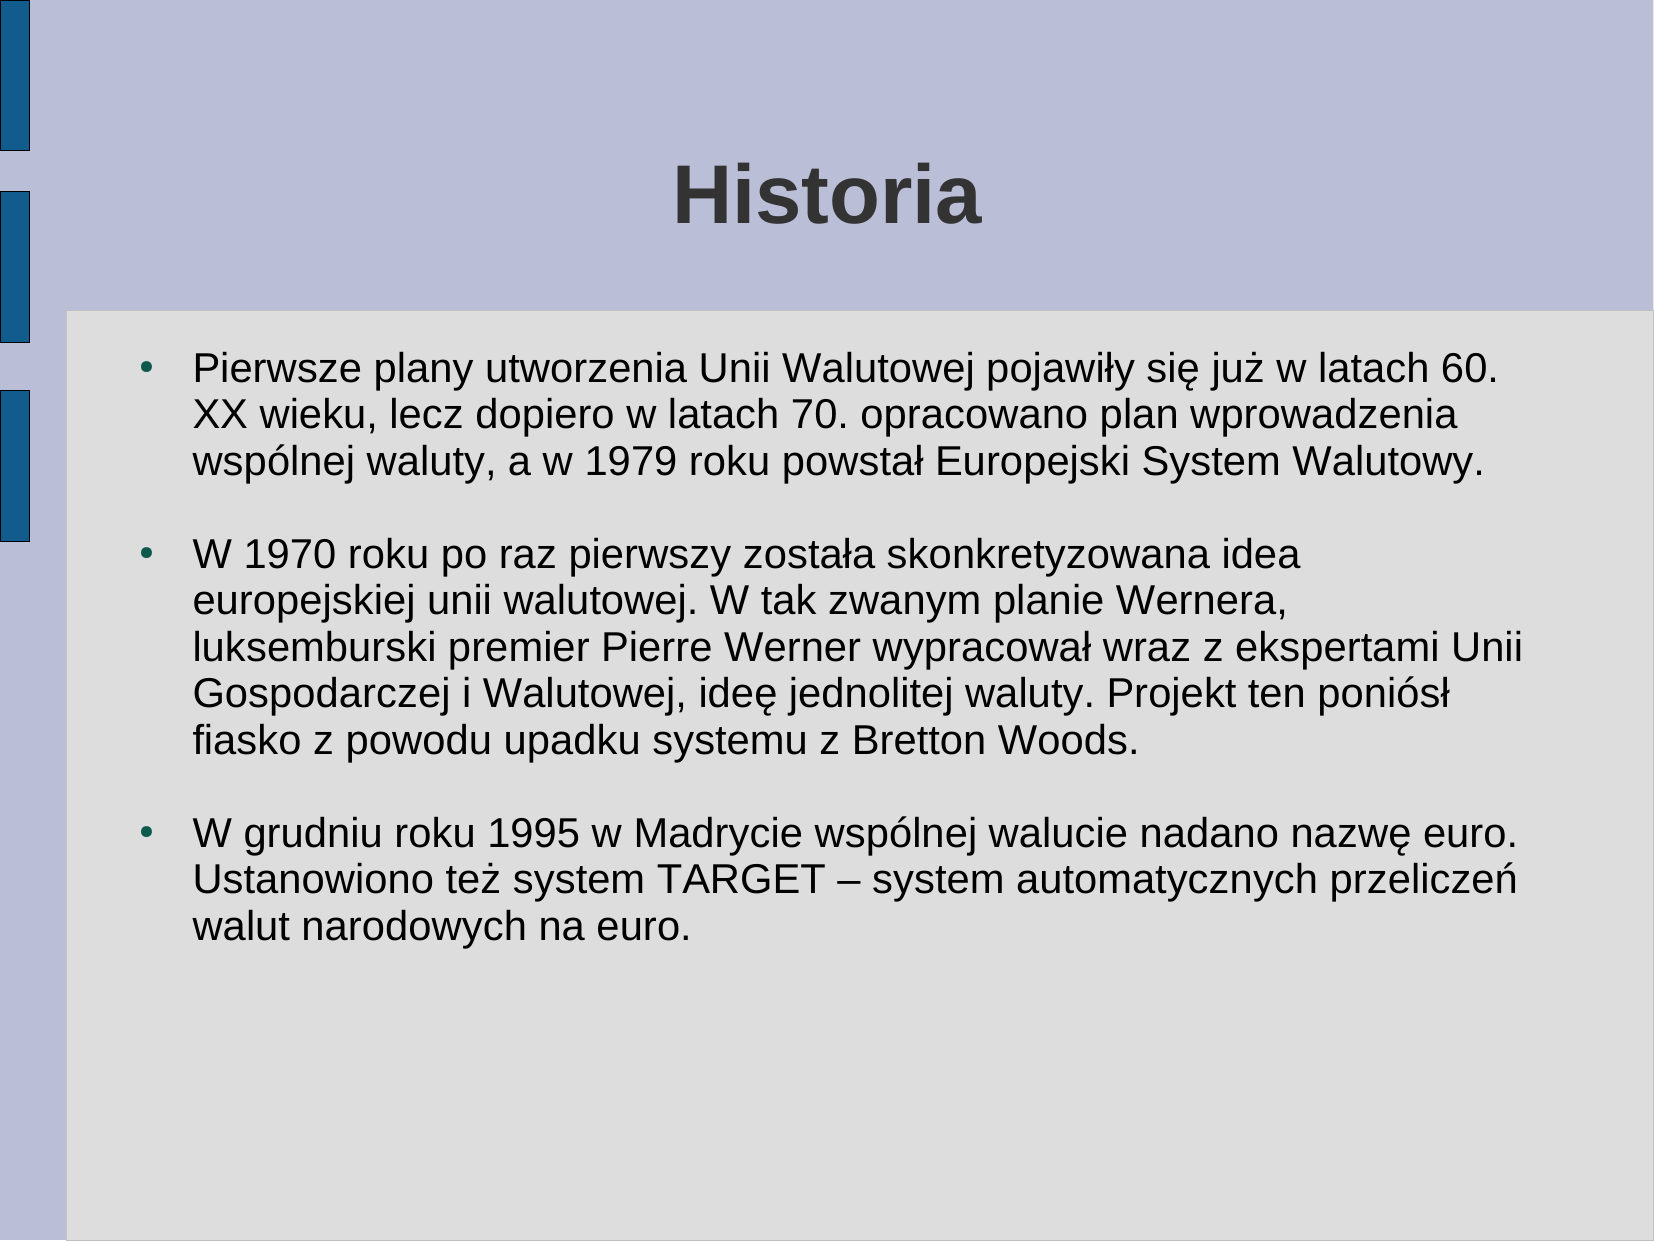

# Historia
Pierwsze plany utworzenia Unii Walutowej pojawiły się już w latach 60. XX wieku, lecz dopiero w latach 70. opracowano plan wprowadzenia wspólnej waluty, a w 1979 roku powstał Europejski System Walutowy.
W 1970 roku po raz pierwszy została skonkretyzowana idea europejskiej unii walutowej. W tak zwanym planie Wernera, luksemburski premier Pierre Werner wypracował wraz z ekspertami Unii Gospodarczej i Walutowej, ideę jednolitej waluty. Projekt ten poniósł fiasko z powodu upadku systemu z Bretton Woods.
W grudniu roku 1995 w Madrycie wspólnej walucie nadano nazwę euro. Ustanowiono też system TARGET – system automatycznych przeliczeń walut narodowych na euro.